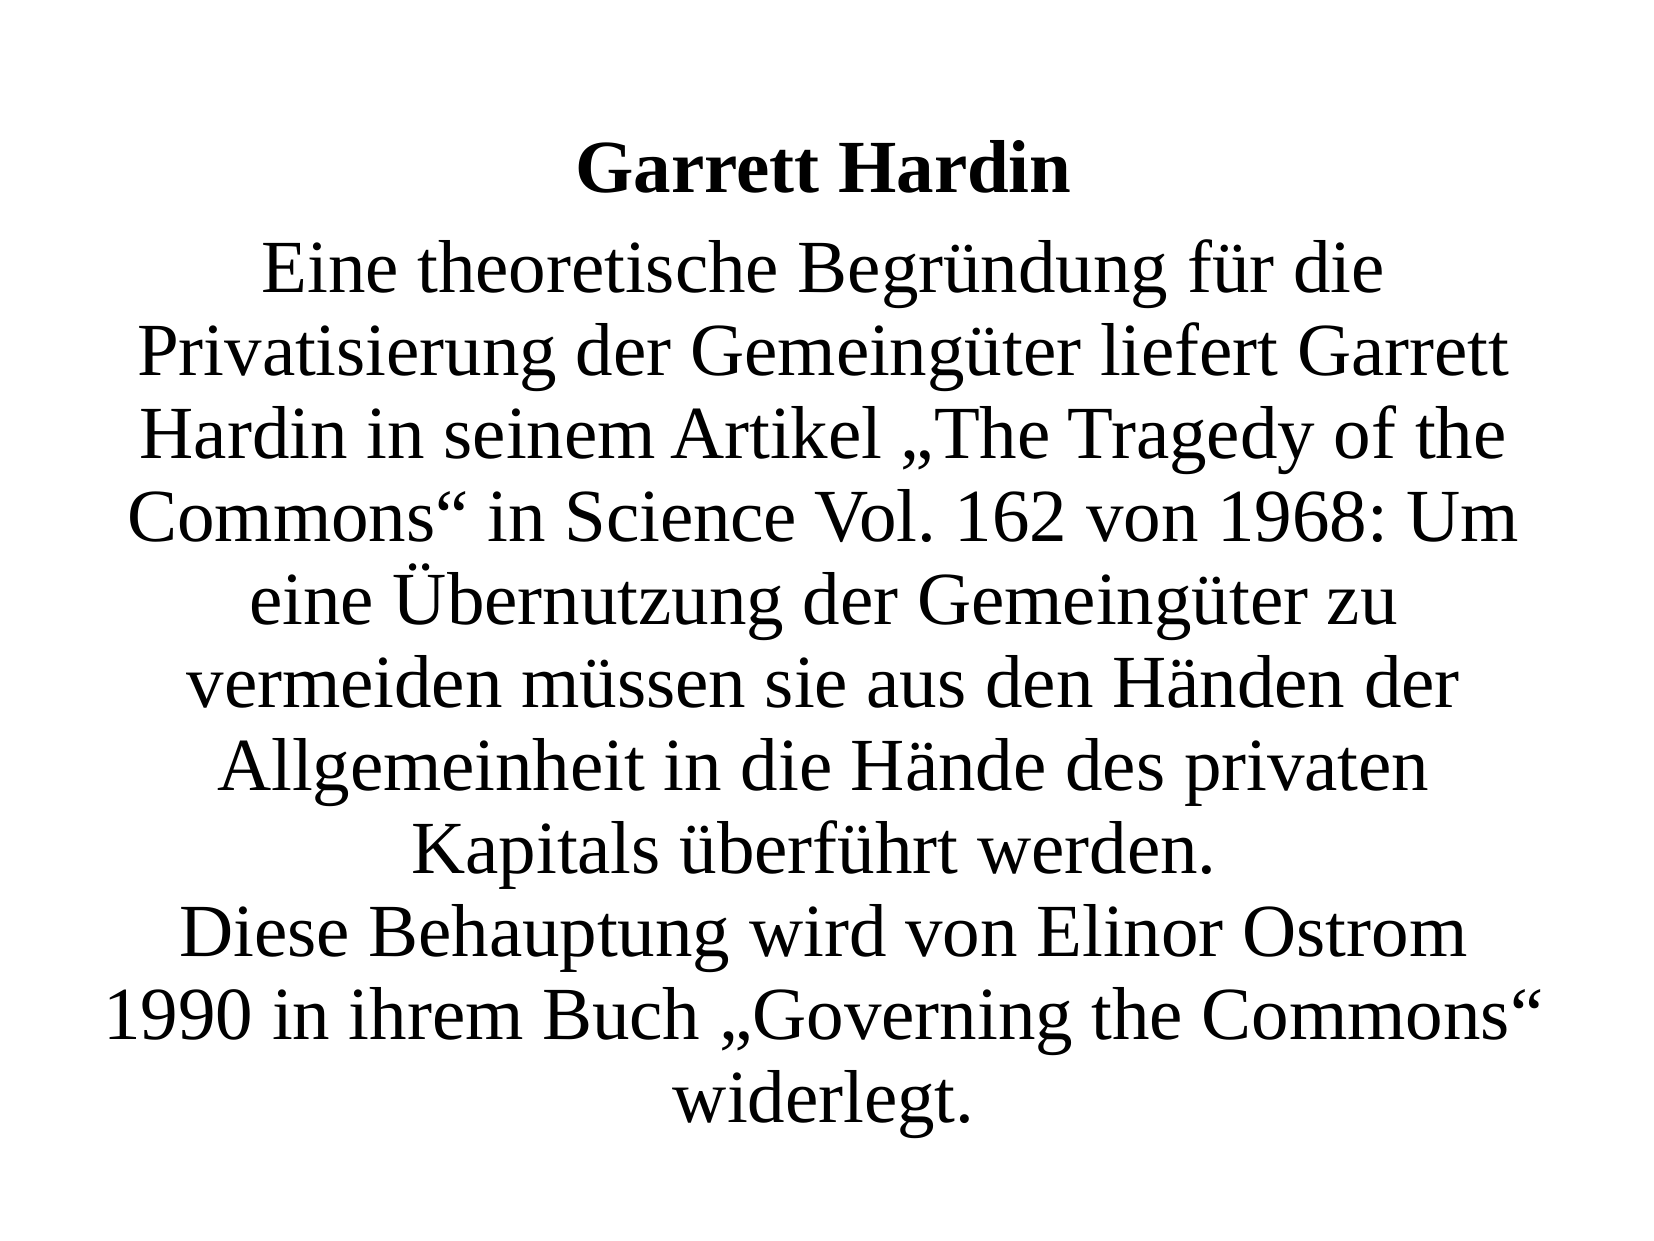

Garrett Hardin
Eine theoretische Begründung für die Privatisierung der Gemeingüter liefert Garrett Hardin in seinem Artikel „The Tragedy of the Commons“ in Science Vol. 162 von 1968: Um eine Übernutzung der Gemeingüter zu vermeiden müssen sie aus den Händen der Allgemeinheit in die Hände des privaten Kapitals überführt werden.
Diese Behauptung wird von Elinor Ostrom 1990 in ihrem Buch „Governing the Commons“ widerlegt.